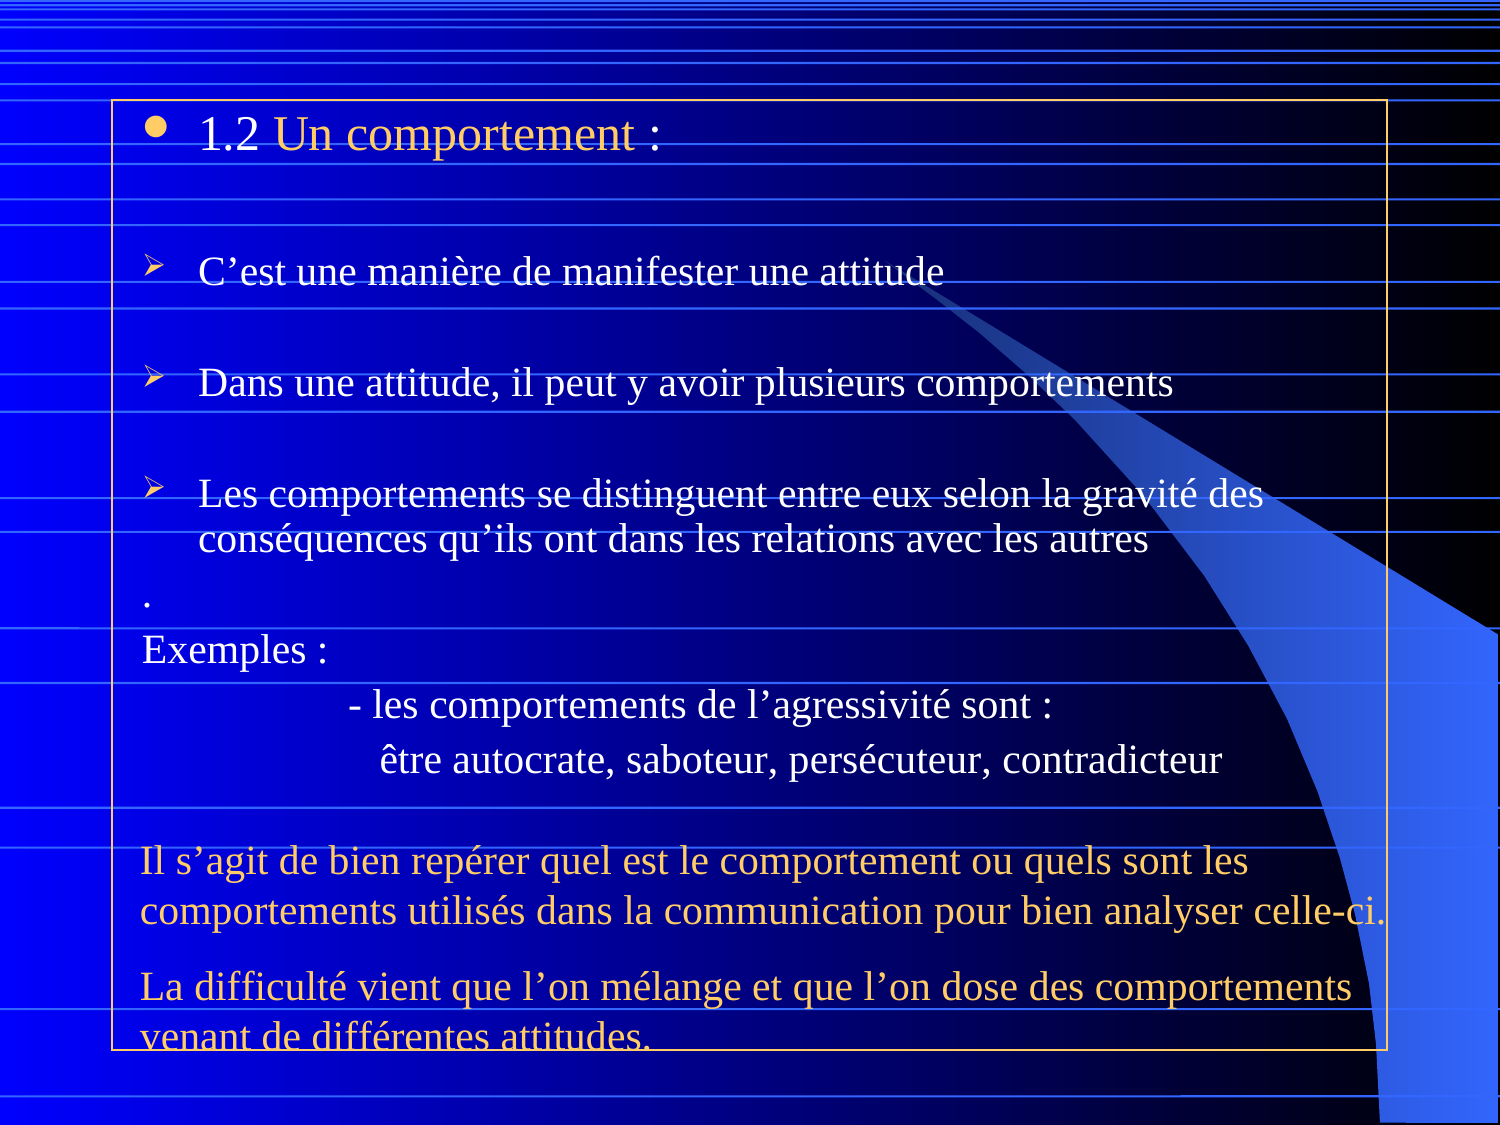

# 1.2 Un comportement :
C’est une manière de manifester une attitude
Dans une attitude, il peut y avoir plusieurs comportements
Les comportements se distinguent entre eux selon la gravité des conséquences qu’ils ont dans les relations avec les autres
.
Exemples :
		- les comportements de l’agressivité sont :
		 être autocrate, saboteur, persécuteur, contradicteur
Il s’agit de bien repérer quel est le comportement ou quels sont les comportements utilisés dans la communication pour bien analyser celle-ci.
La difficulté vient que l’on mélange et que l’on dose des comportements venant de différentes attitudes.